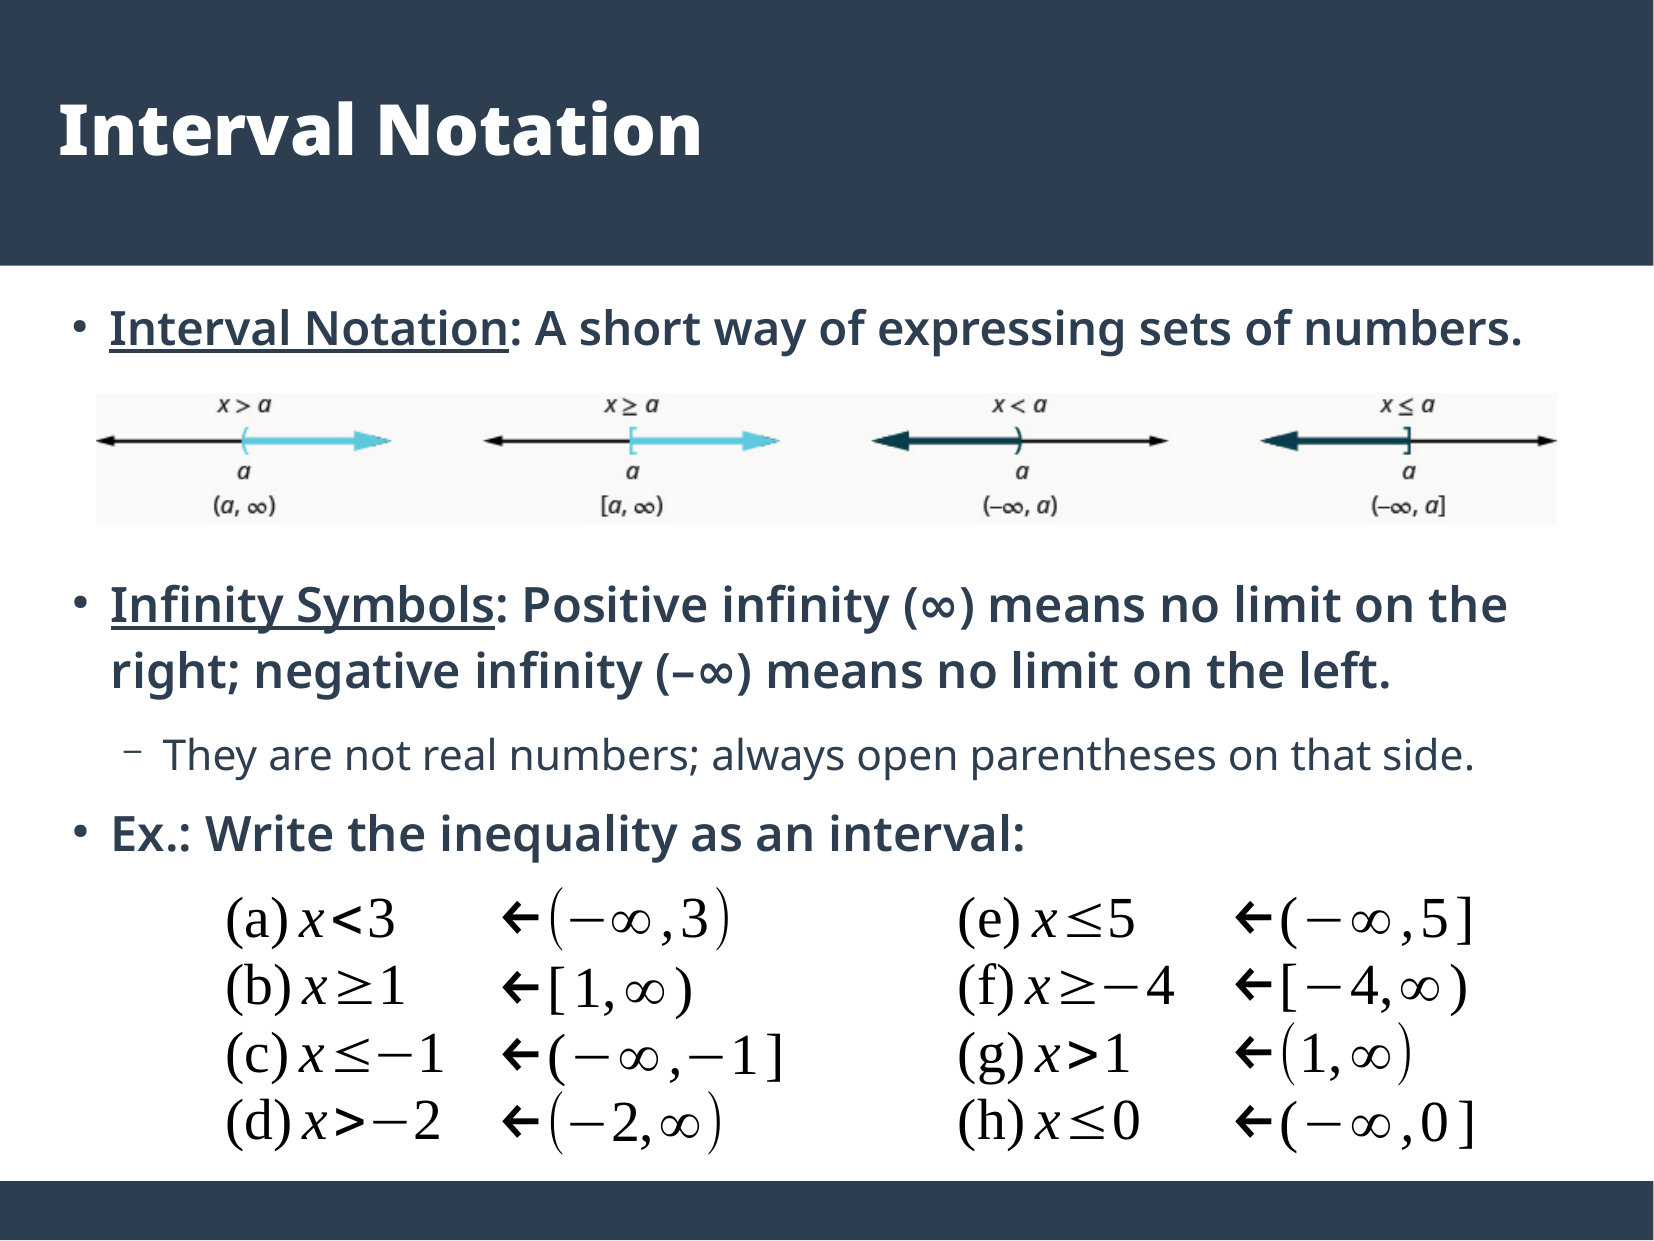

# Interval Notation
Interval Notation: A short way of expressing sets of numbers.
Infinity Symbols: Positive infinity (∞) means no limit on the right; negative infinity (–∞) means no limit on the left.
They are not real numbers; always open parentheses on that side.
Ex.: Write the inequality as an interval: